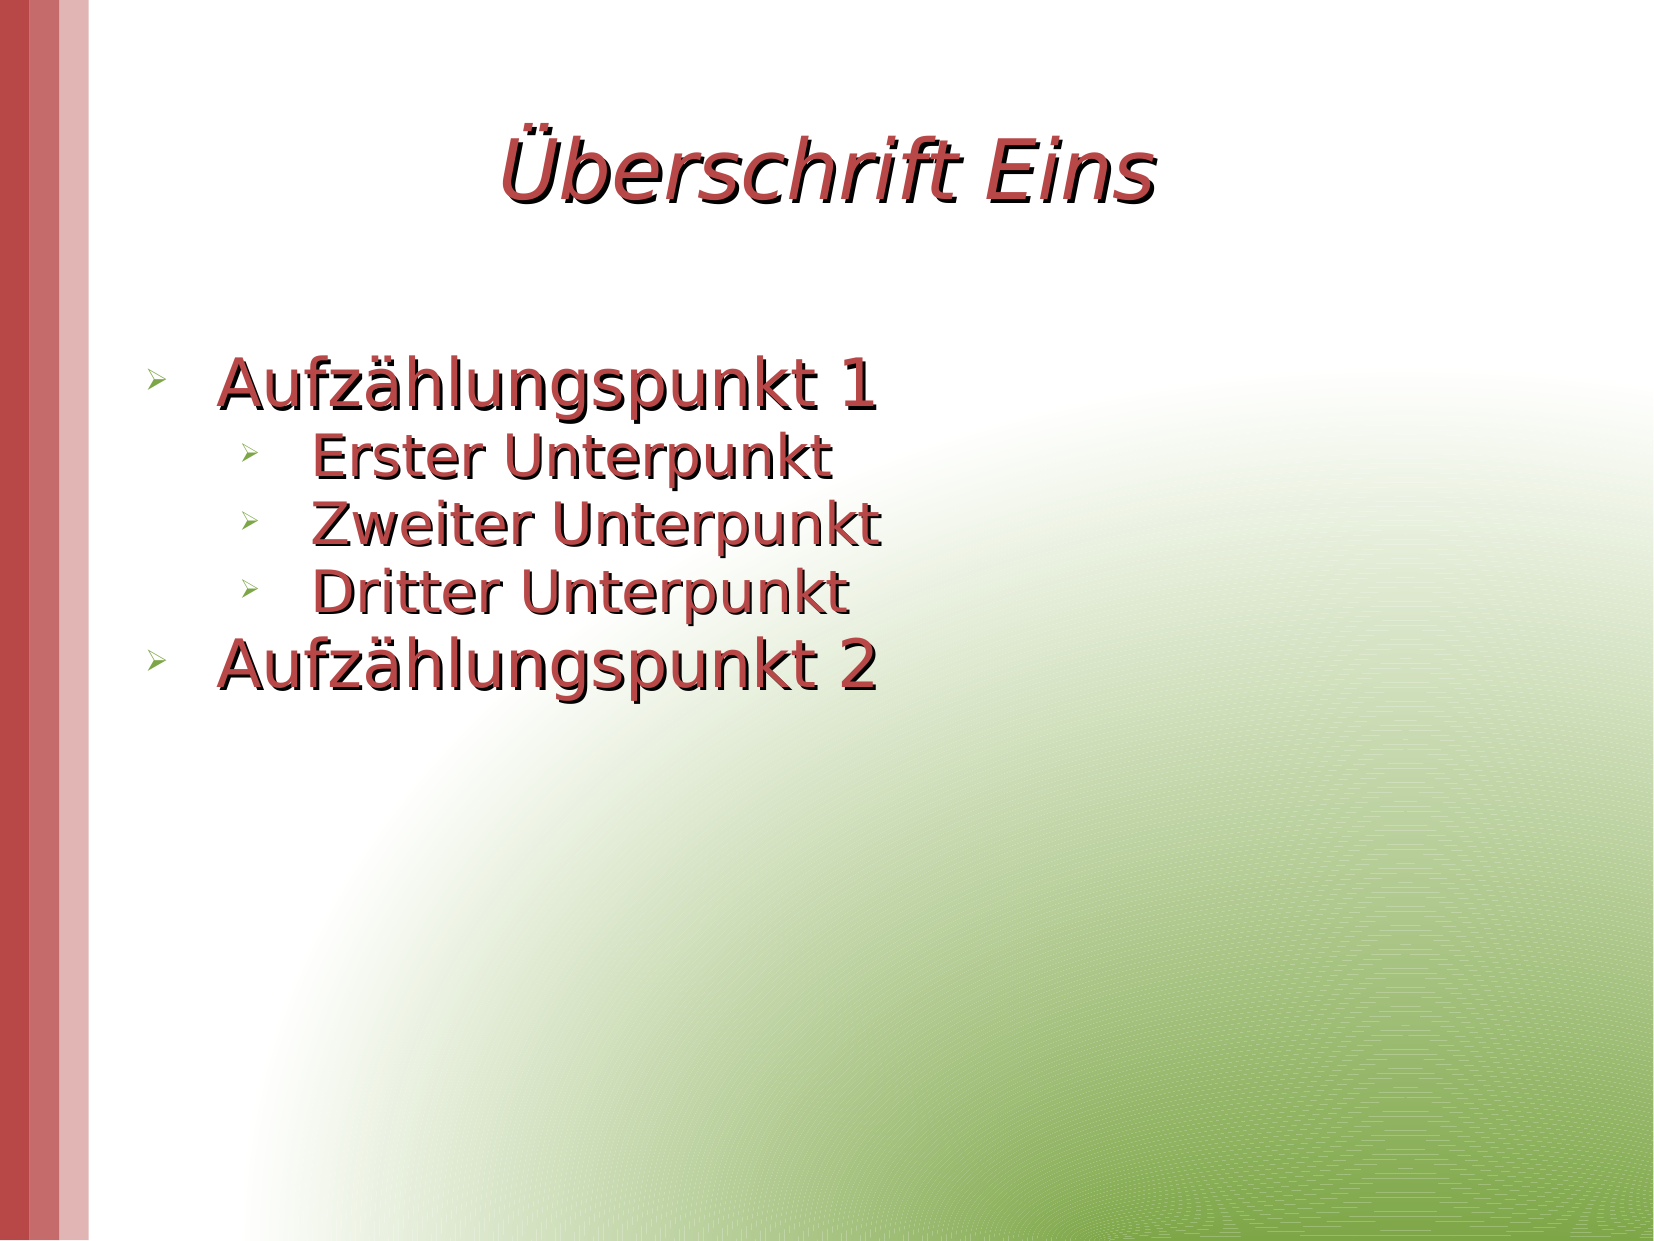

# Überschrift Eins
Aufzählungspunkt 1
Erster Unterpunkt
Zweiter Unterpunkt
Dritter Unterpunkt
Aufzählungspunkt 2